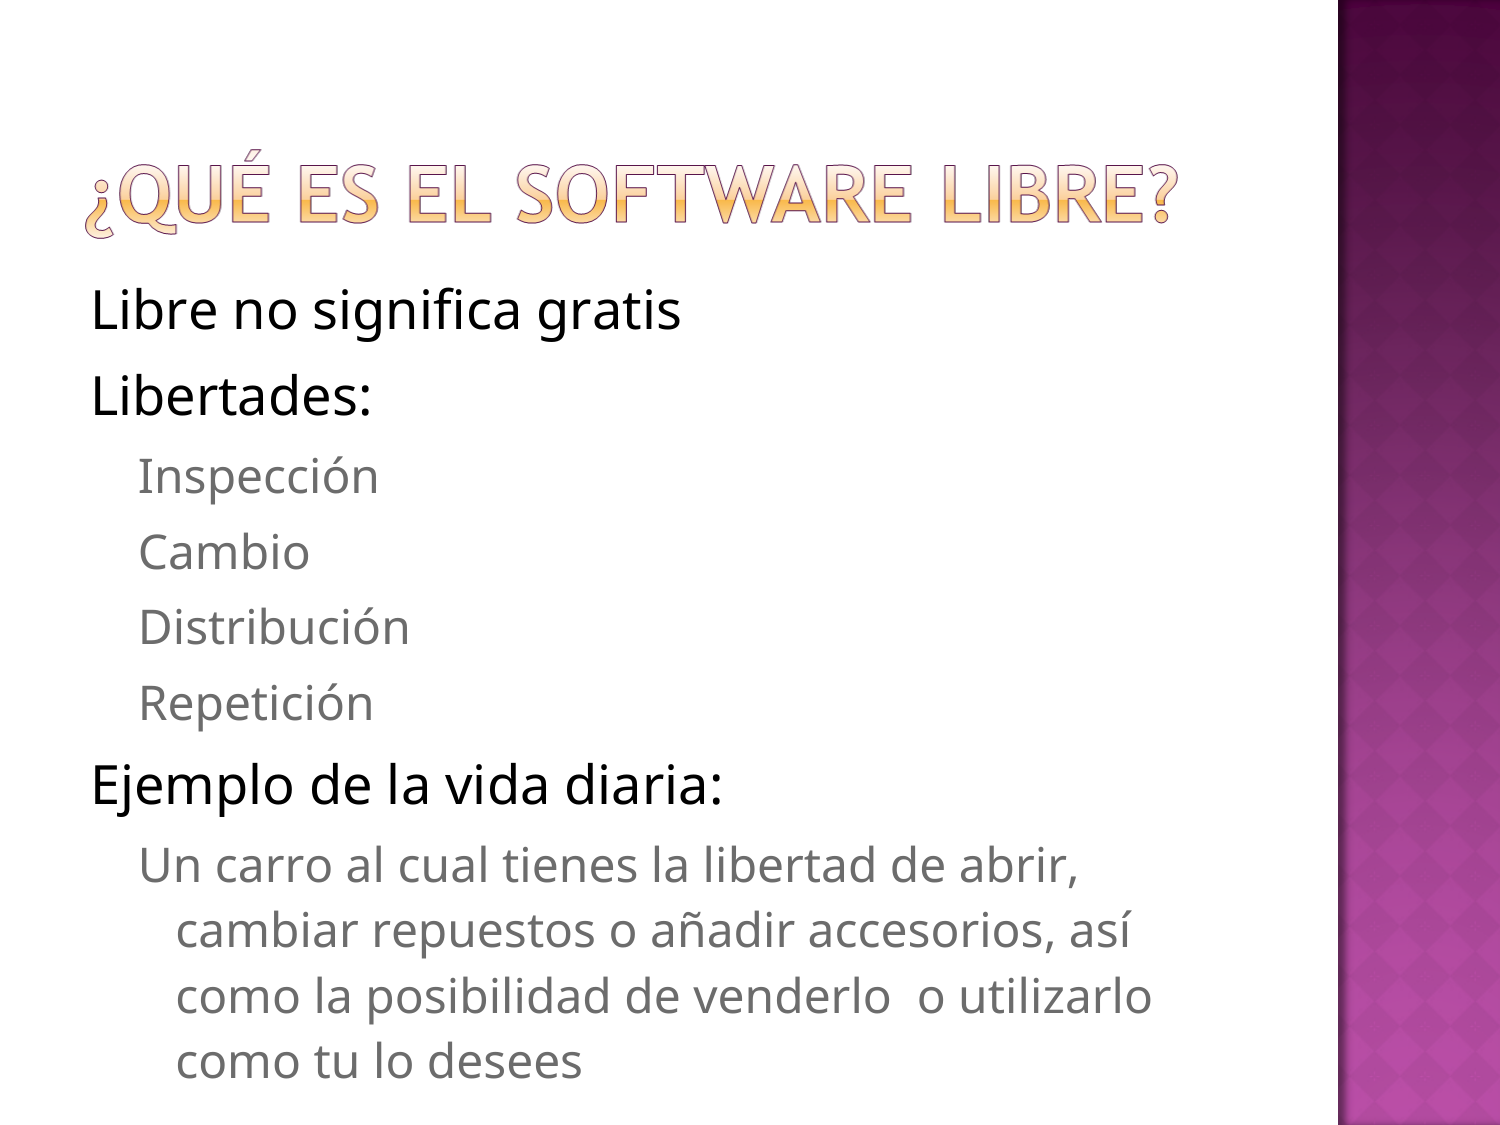

# Libre no significa gratis
Libertades:
Inspección
Cambio
Distribución
Repetición
Ejemplo de la vida diaria:
Un carro al cual tienes la libertad de abrir, cambiar repuestos o añadir accesorios, así como la posibilidad de venderlo o utilizarlo como tu lo desees